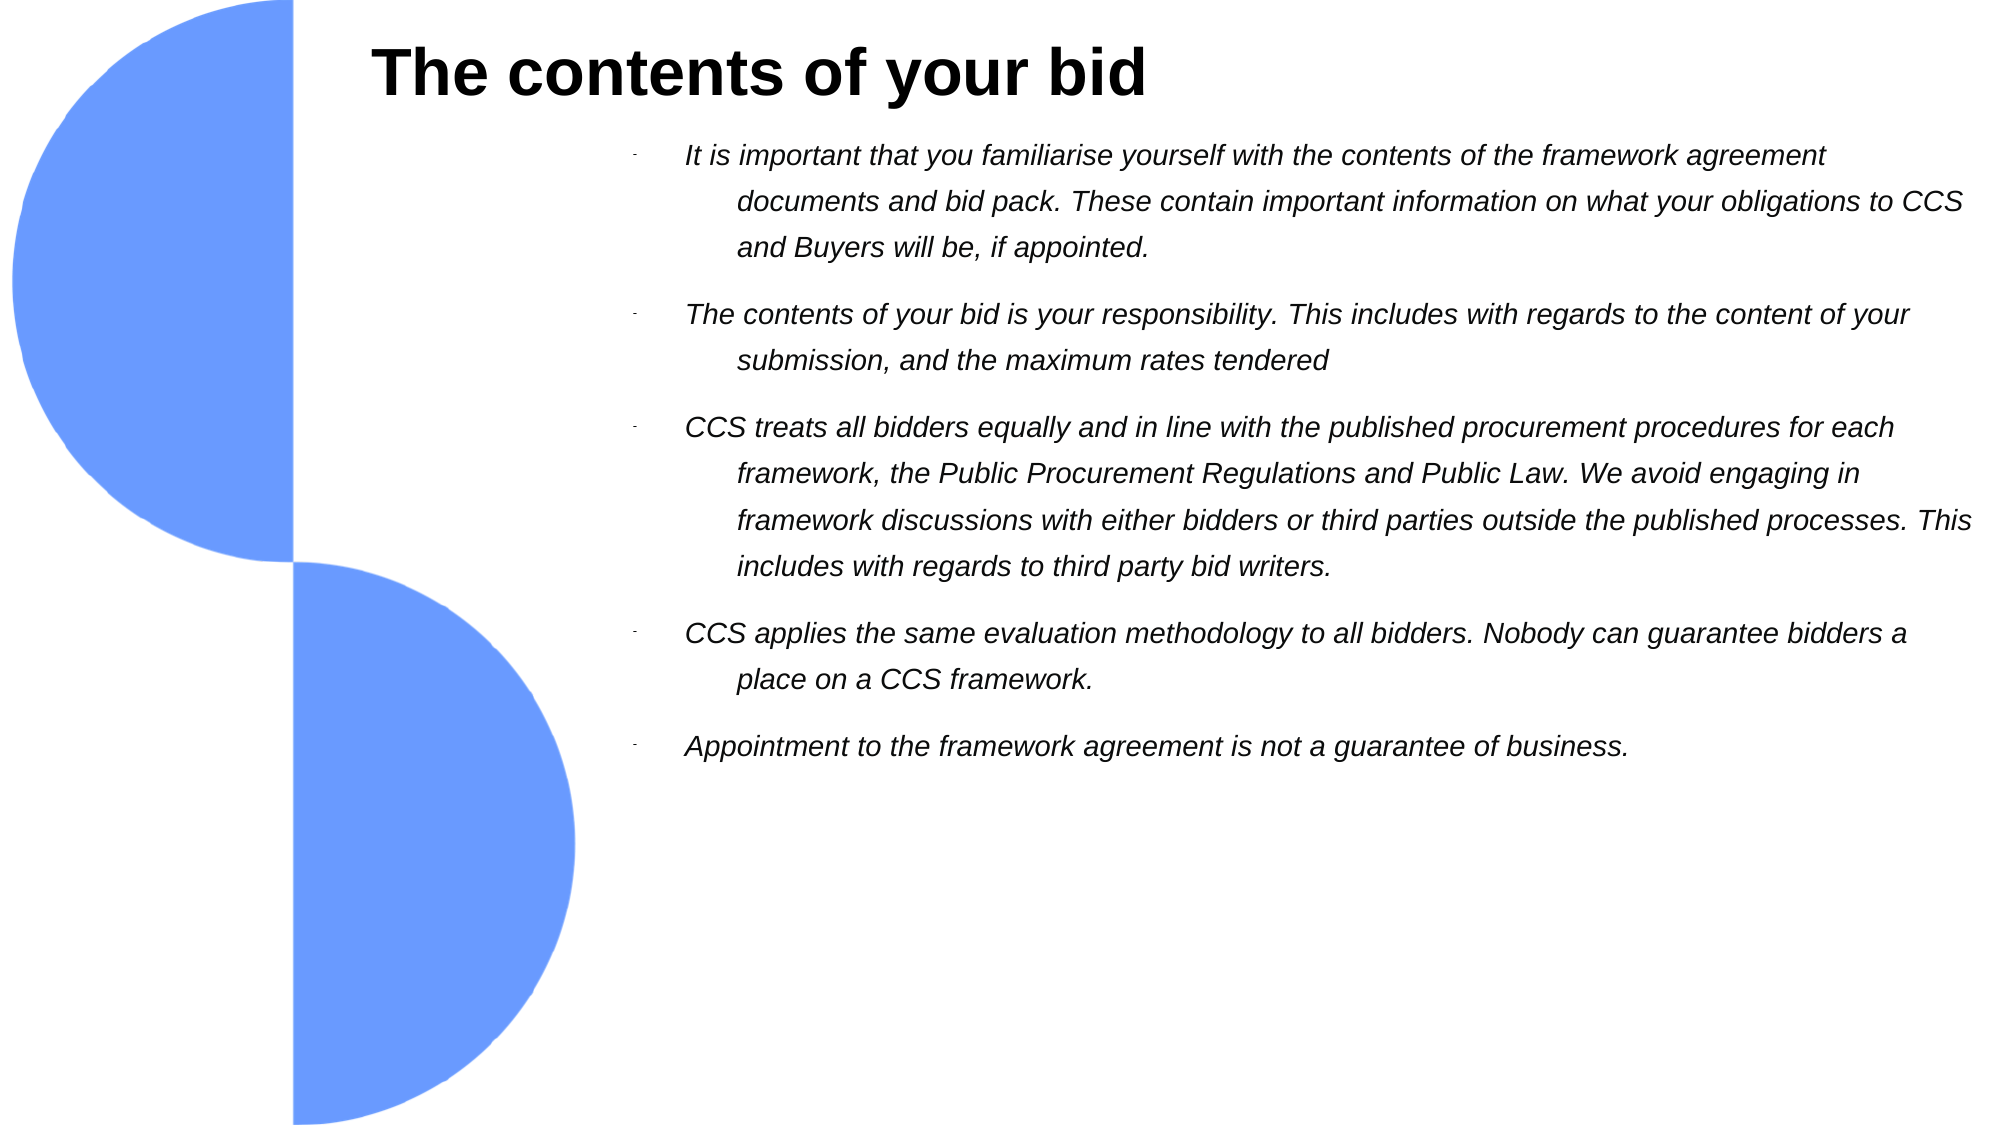

The contents of your bid
# It is important that you familiarise yourself with the contents of the framework agreement documents and bid pack. These contain important information on what your obligations to CCS and Buyers will be, if appointed.
The contents of your bid is your responsibility. This includes with regards to the content of your submission, and the maximum rates tendered
CCS treats all bidders equally and in line with the published procurement procedures for each framework, the Public Procurement Regulations and Public Law. We avoid engaging in framework discussions with either bidders or third parties outside the published processes. This includes with regards to third party bid writers.
CCS applies the same evaluation methodology to all bidders. Nobody can guarantee bidders a place on a CCS framework.
Appointment to the framework agreement is not a guarantee of business.